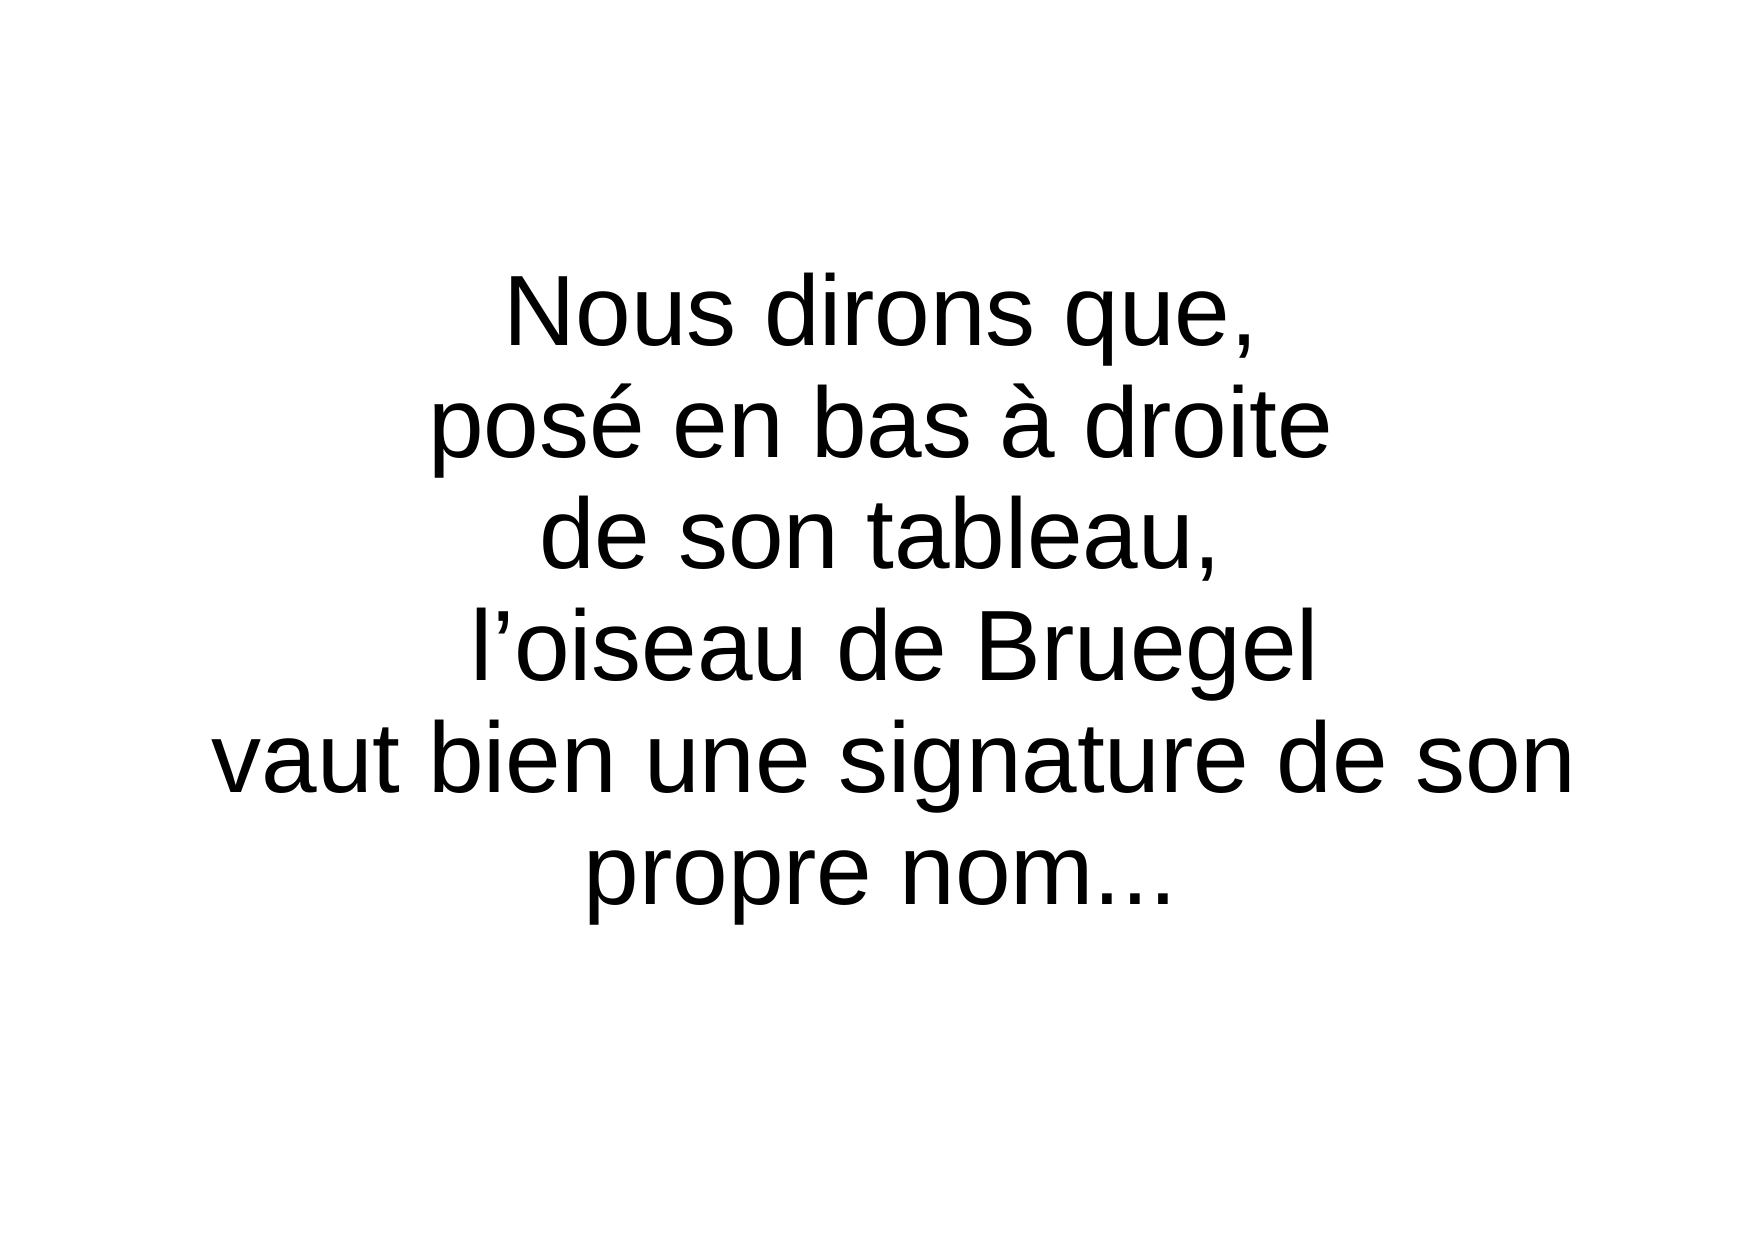

Nous dirons que,
posé en bas à droite
de son tableau,
l’oiseau de Bruegel
vaut bien une signature de son propre nom...